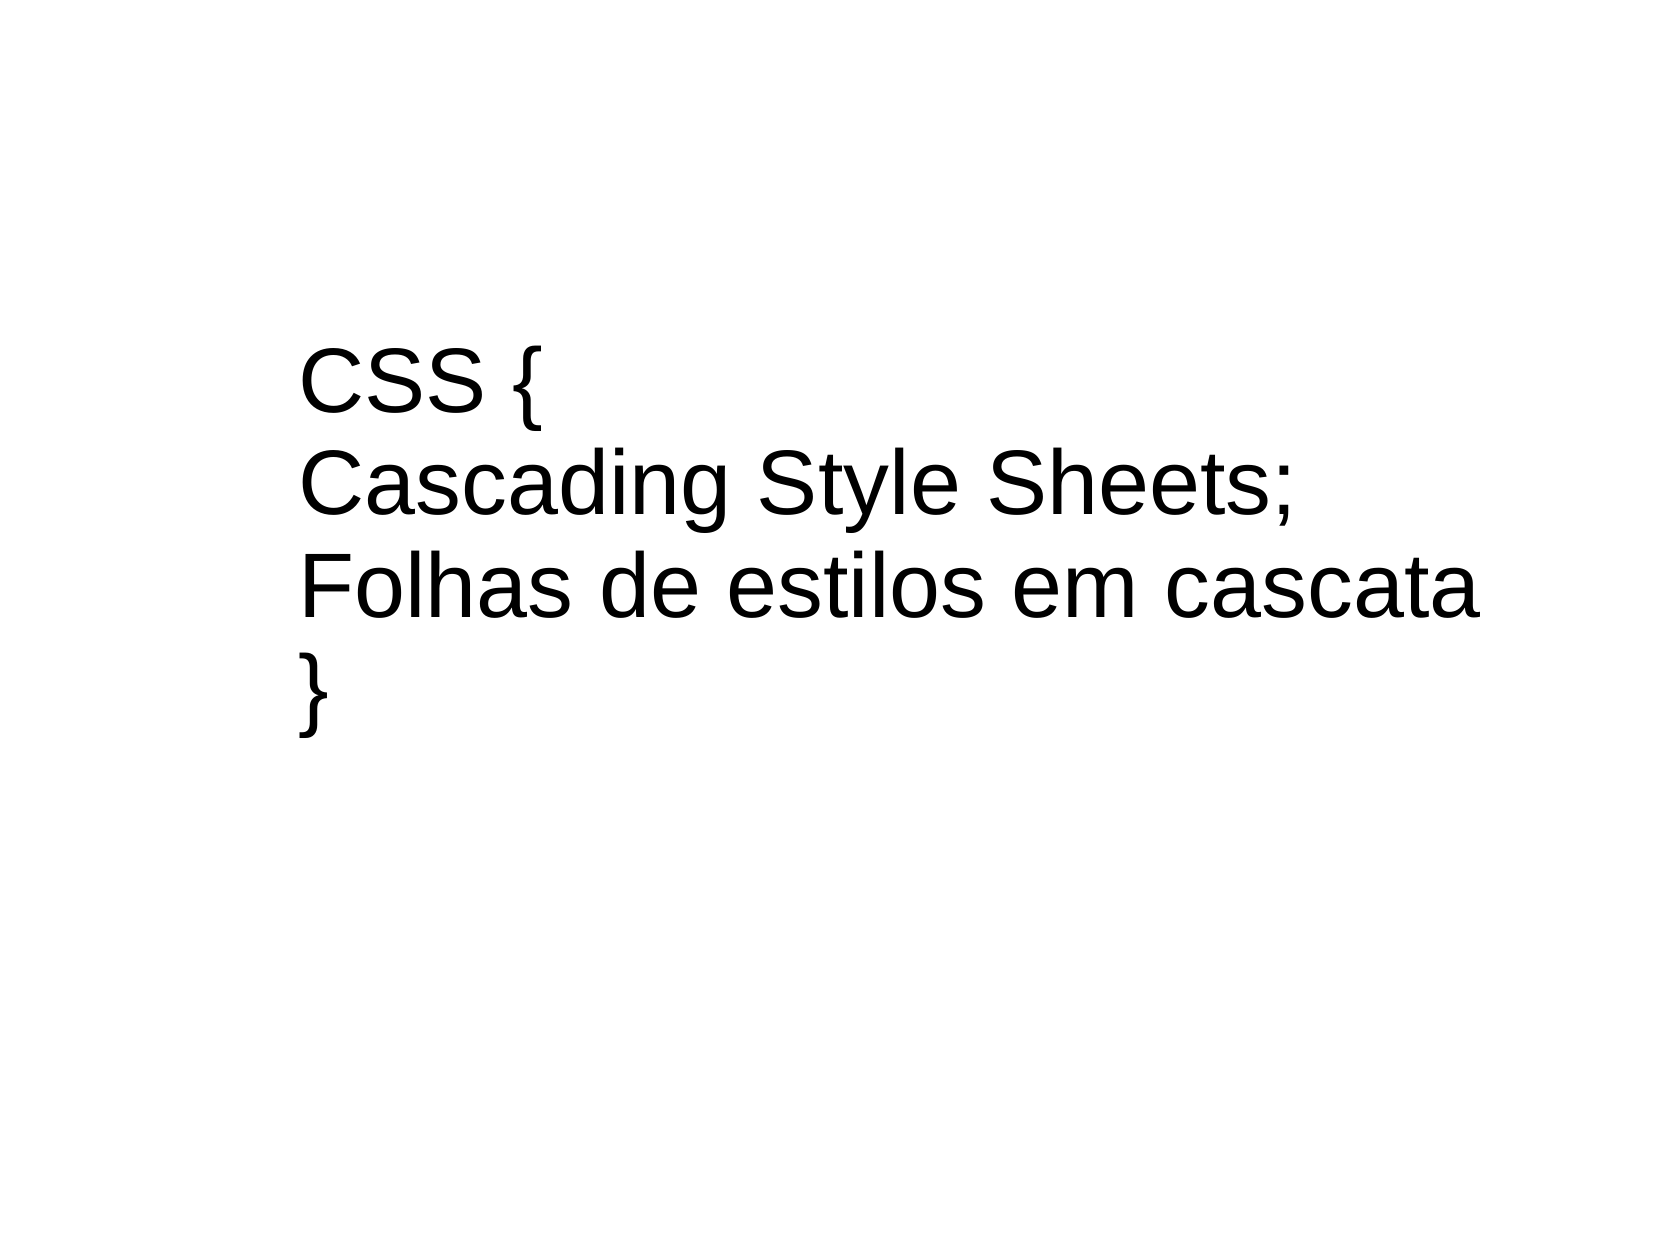

CSS {
Cascading Style Sheets;
Folhas de estilos em cascata
}